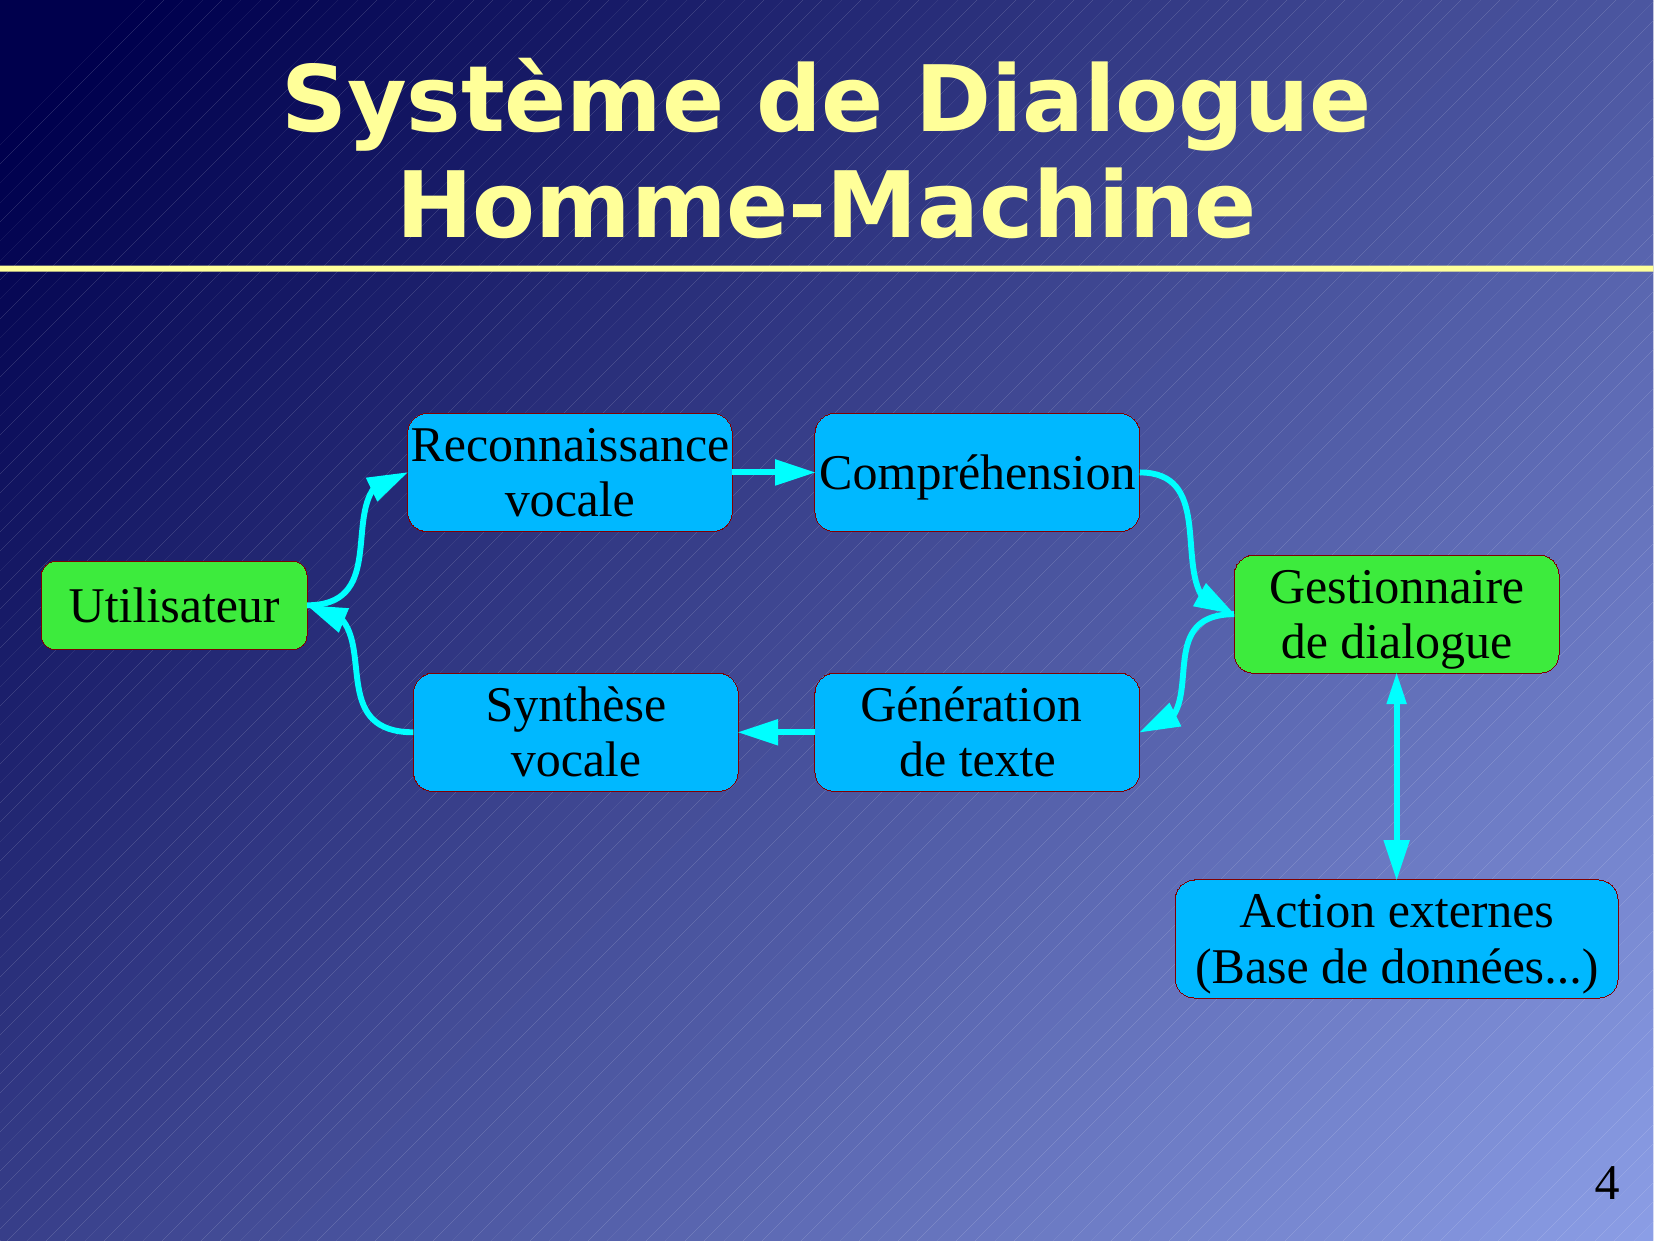

# Système de Dialogue Homme-Machine
Reconnaissance
vocale
Compréhension
Gestionnaire
de dialogue
Utilisateur
Synthèse
vocale
Génération
de texte
Action externes
(Base de données...)
4